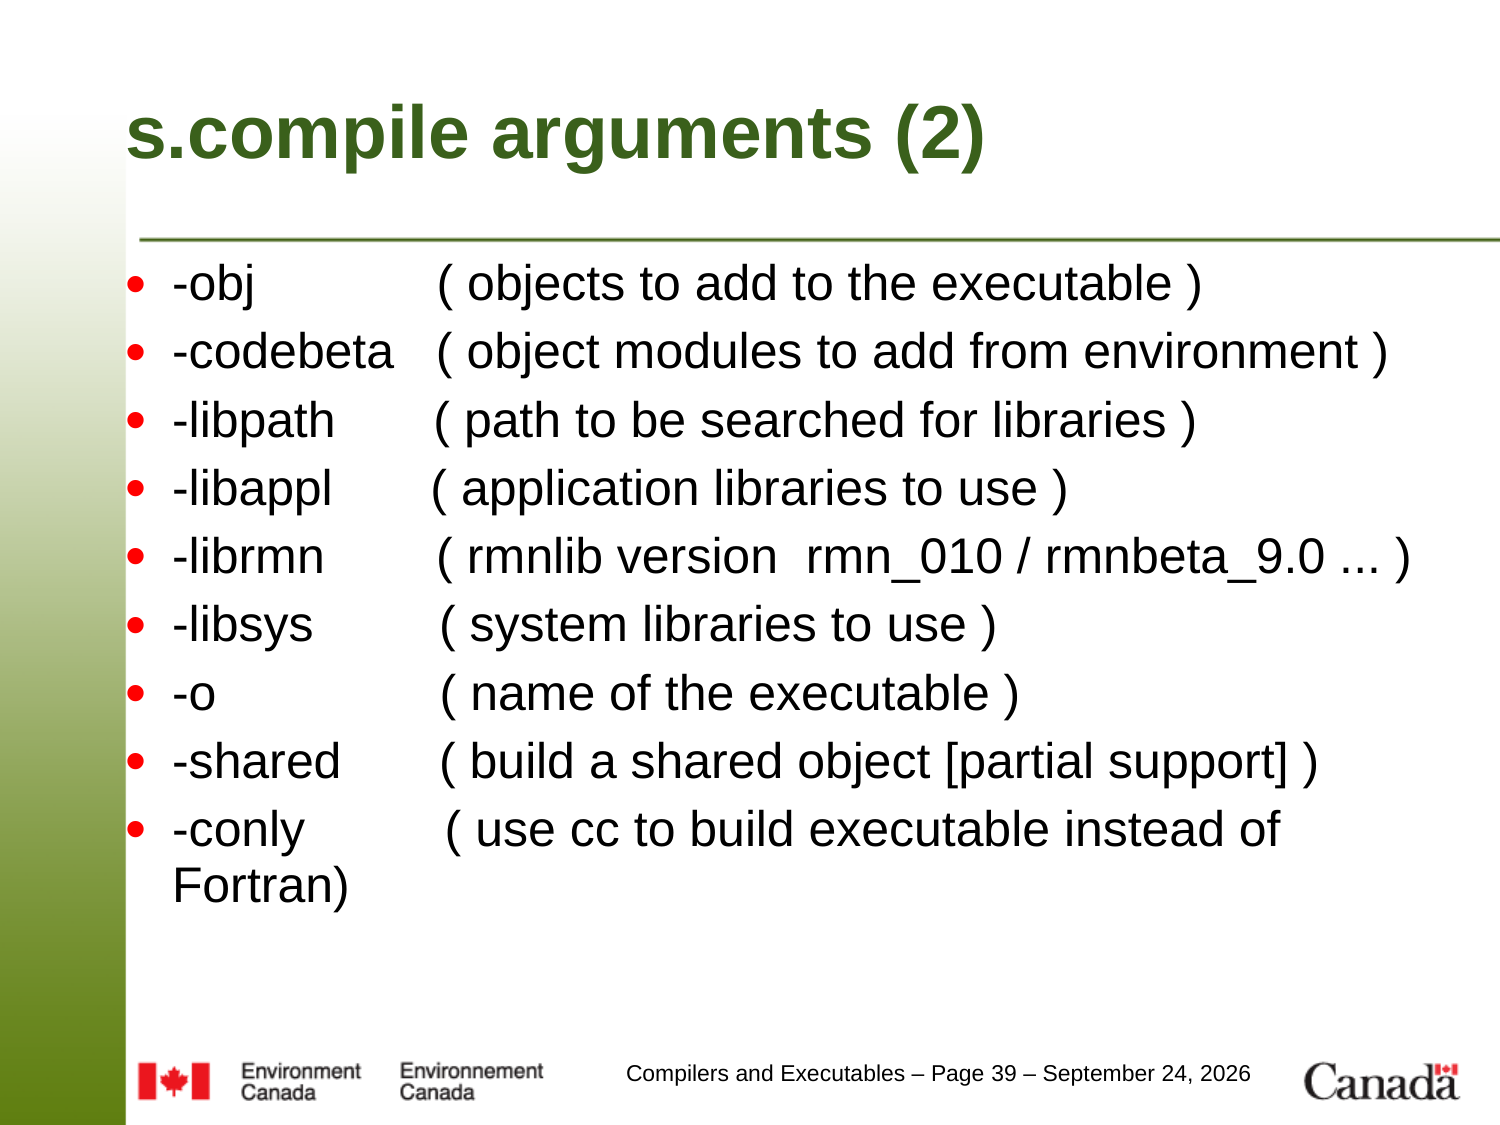

# s.compile arguments (2)
-obj ( objects to add to the executable )
-codebeta ( object modules to add from environment )
-libpath ( path to be searched for libraries )
-libappl ( application libraries to use )
-librmn ( rmnlib version rmn_010 / rmnbeta_9.0 ... )
-libsys ( system libraries to use )
-o ( name of the executable )
-shared ( build a shared object [partial support] )
-conly ( use cc to build executable instead of Fortran)